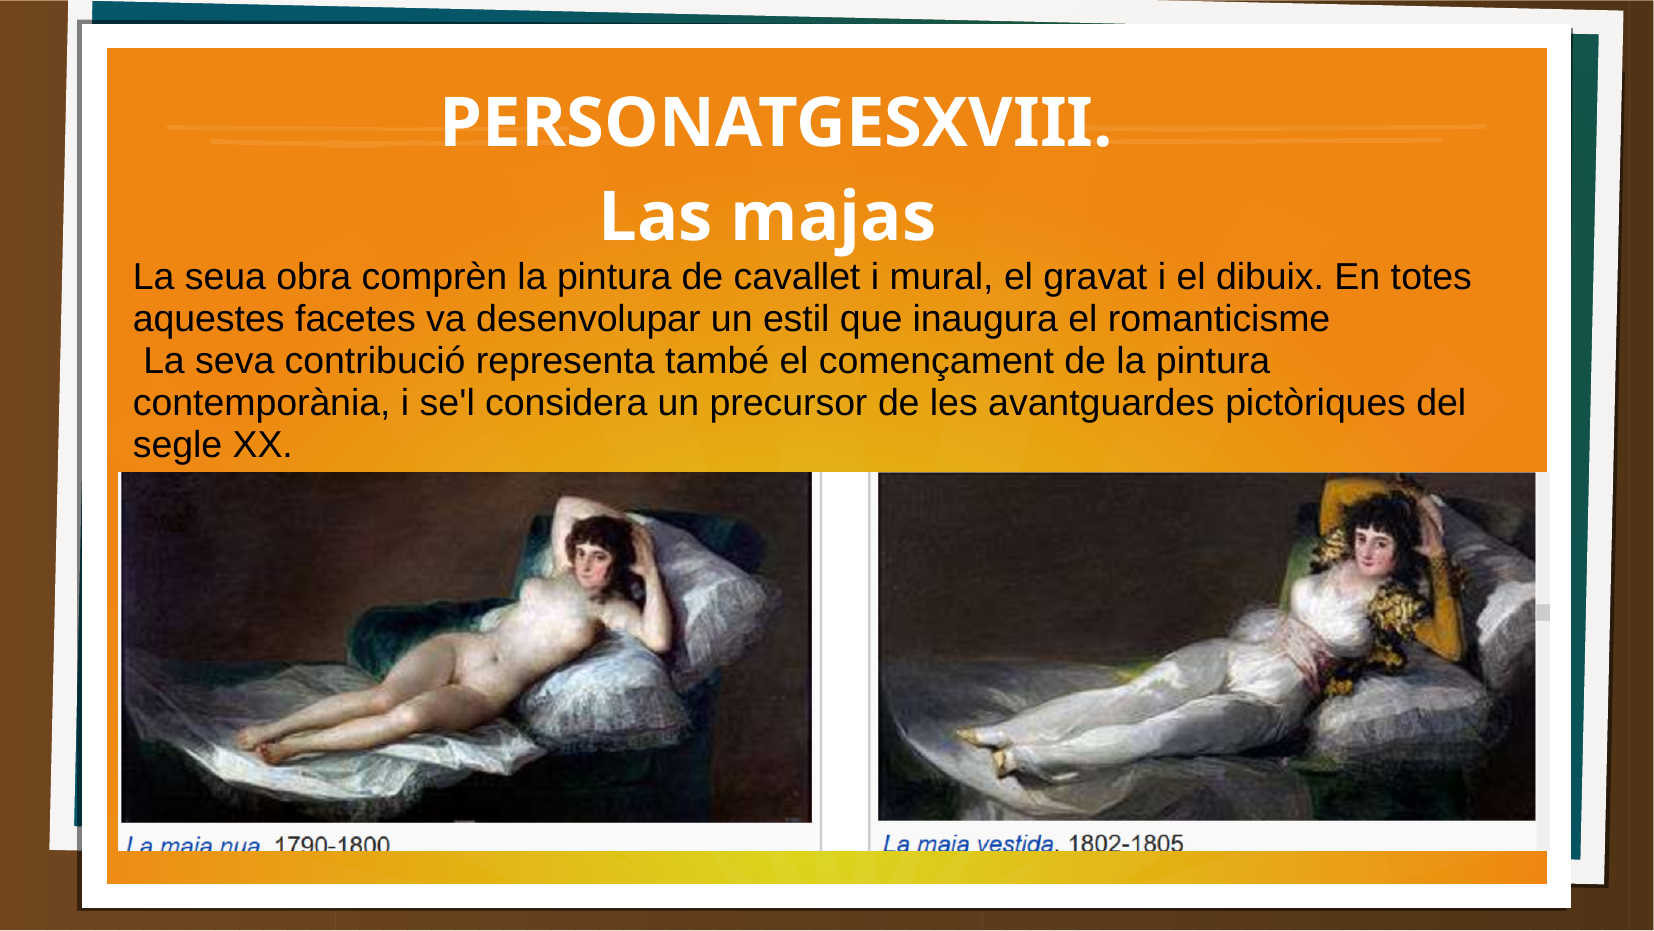

# PERSONATGESXVIII. Las majas
La seua obra comprèn la pintura de cavallet i mural, el gravat i el dibuix. En totes aquestes facetes va desenvolupar un estil que inaugura el romanticisme
 La seva contribució representa també el començament de la pintura contemporània, i se'l considera un precursor de les avantguardes pictòriques del segle XX.